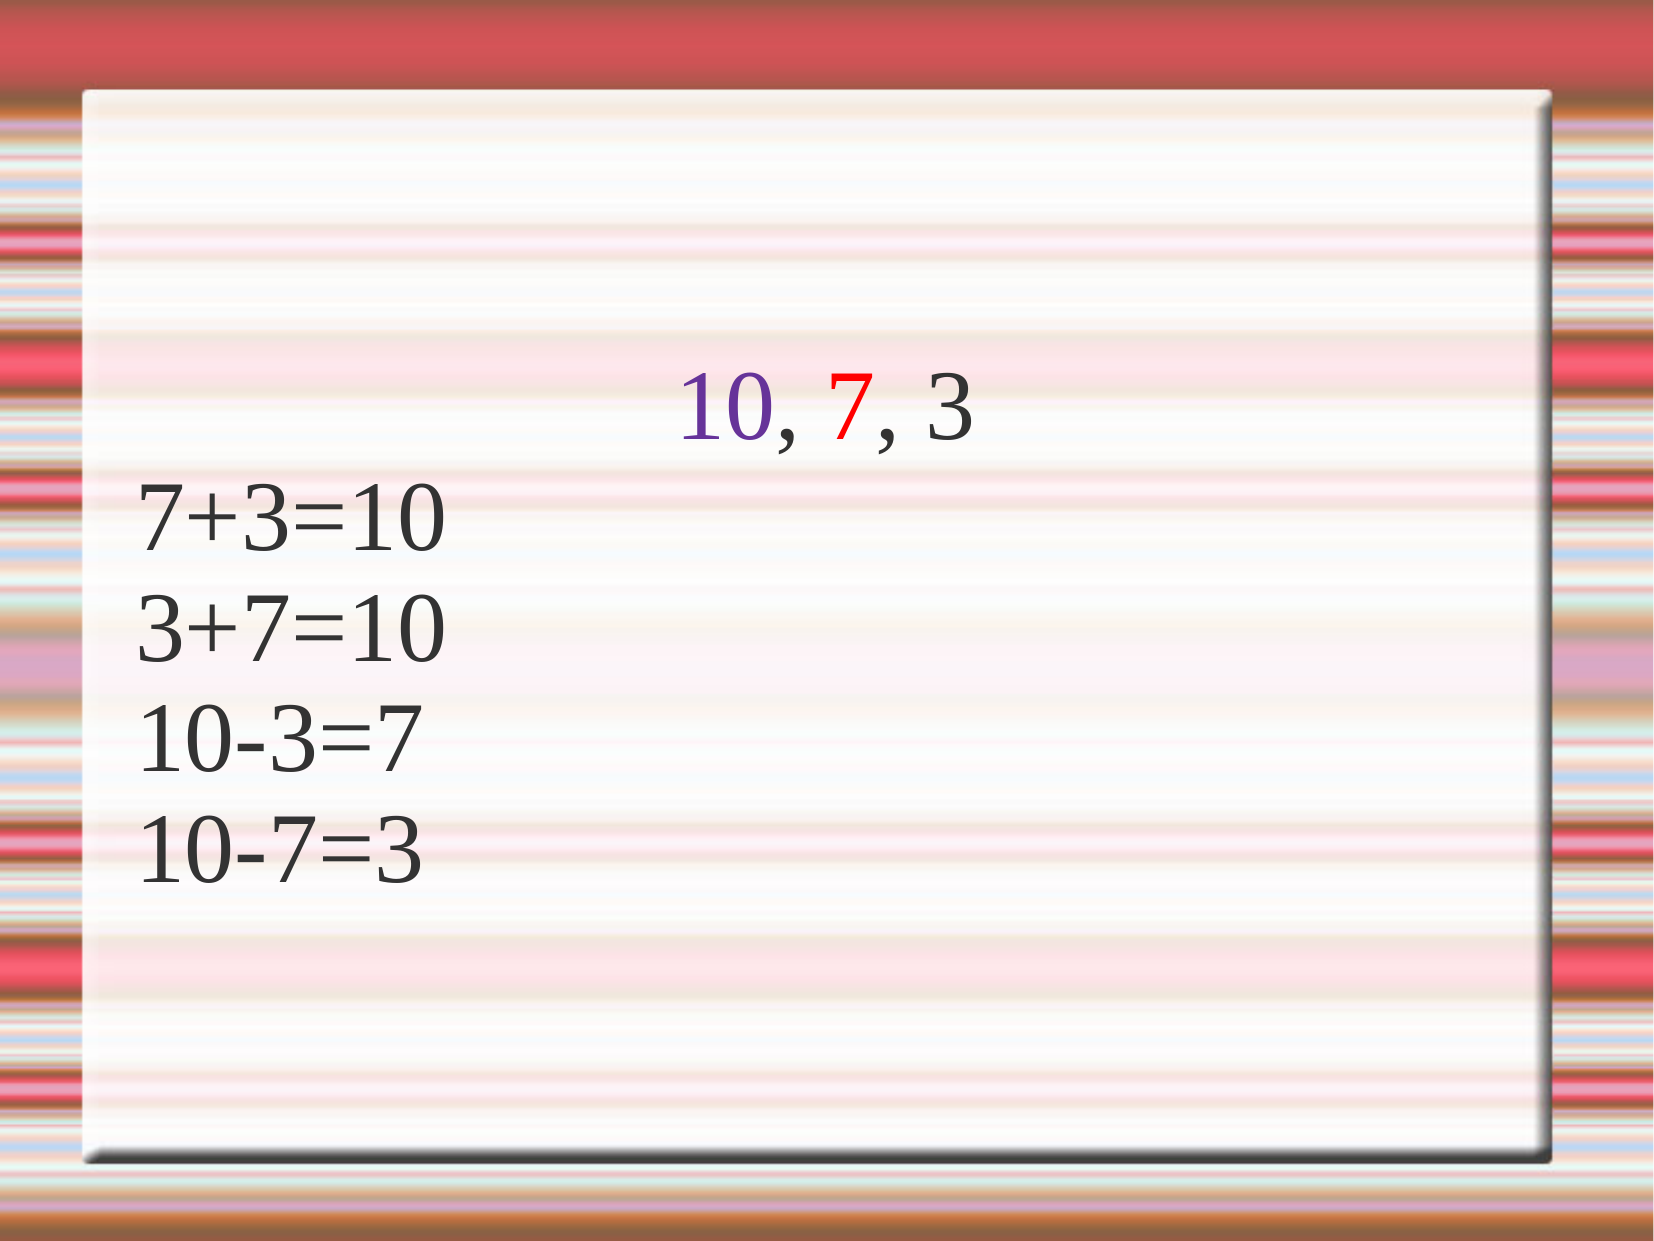

# 10, 7, 3
7+3=10
3+7=10
10-3=7
10-7=3